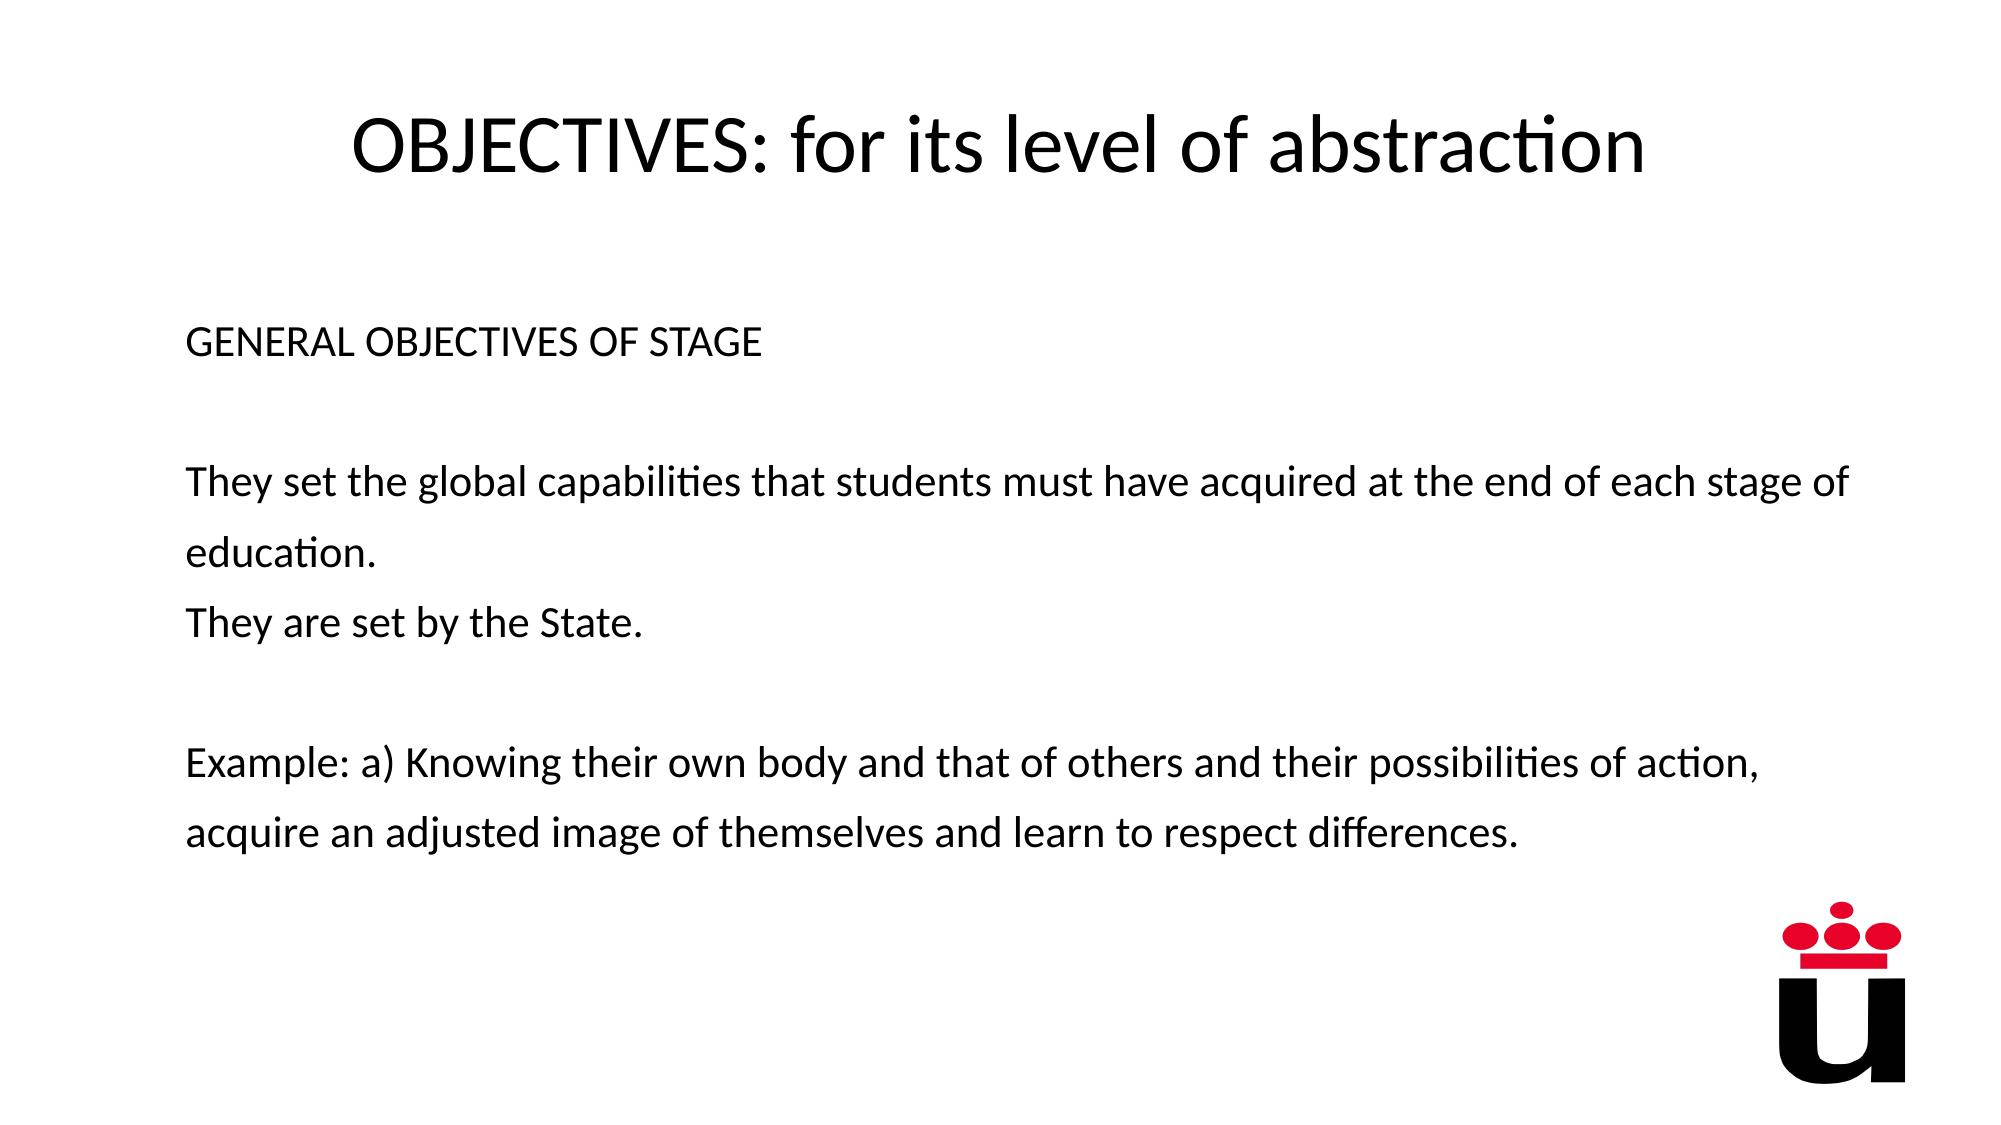

# OBJECTIVES: for its level of abstraction
GENERAL OBJECTIVES OF STAGE
They set the global capabilities that students must have acquired at the end of each stage of education.
They are set by the State.
Example: a) Knowing their own body and that of others and their possibilities of action, acquire an adjusted image of themselves and learn to respect differences.